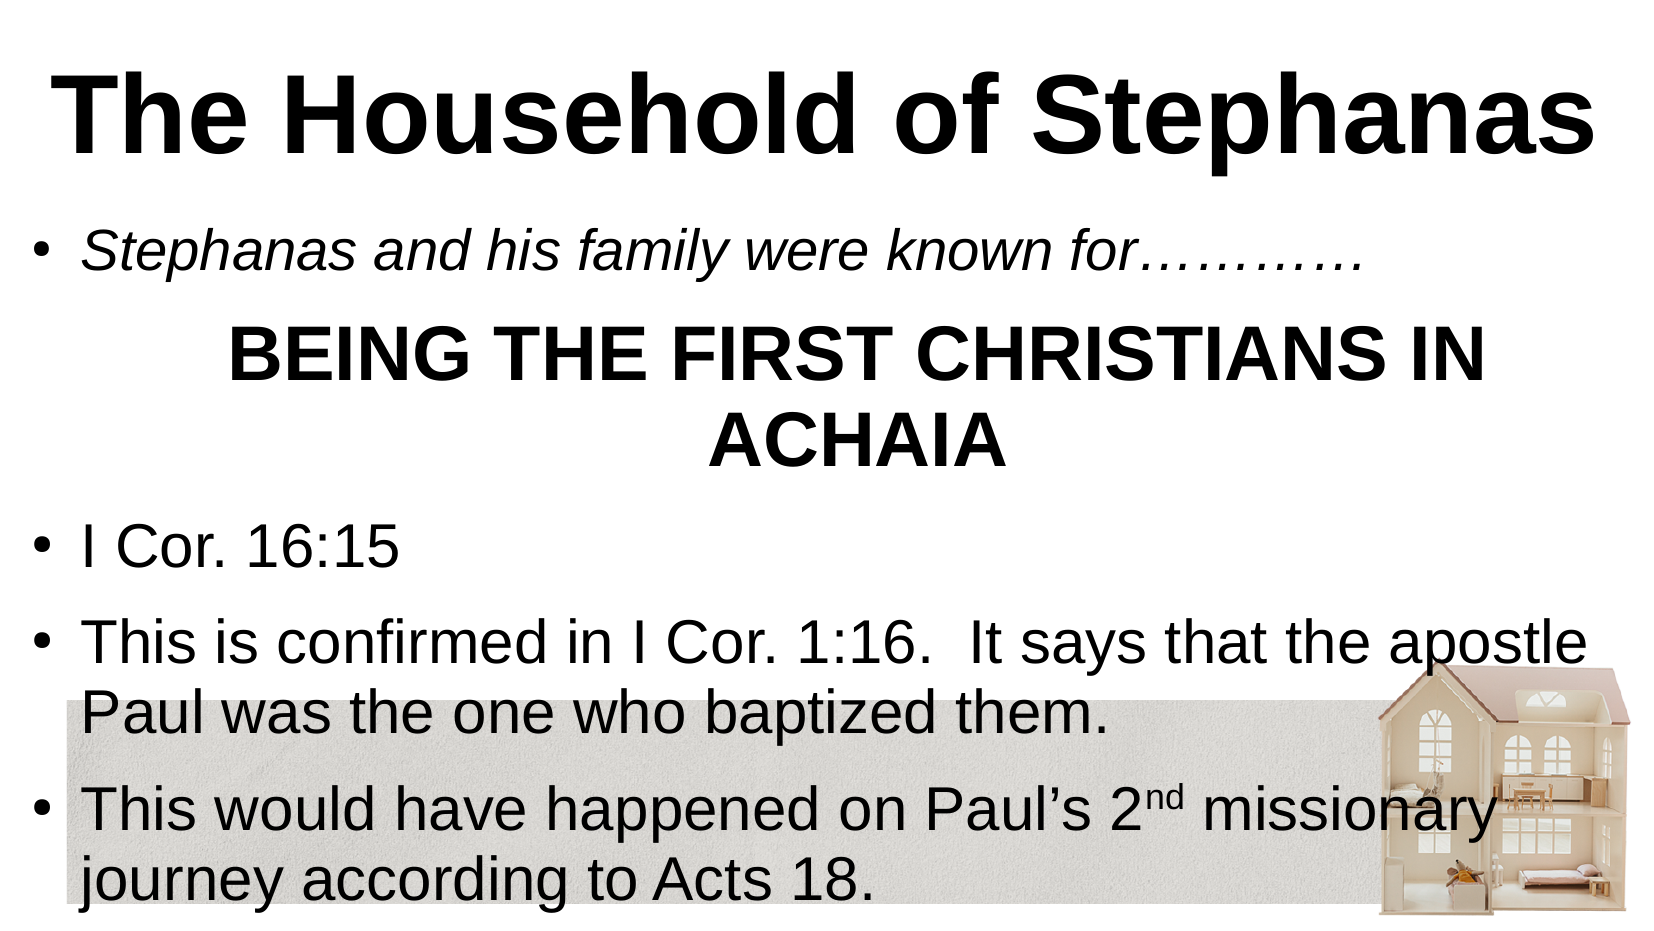

# The Household of Stephanas
Stephanas and his family were known for…………
BEING THE FIRST CHRISTIANS IN ACHAIA
I Cor. 16:15
This is confirmed in I Cor. 1:16. It says that the apostle Paul was the one who baptized them.
This would have happened on Paul’s 2nd missionary journey according to Acts 18.